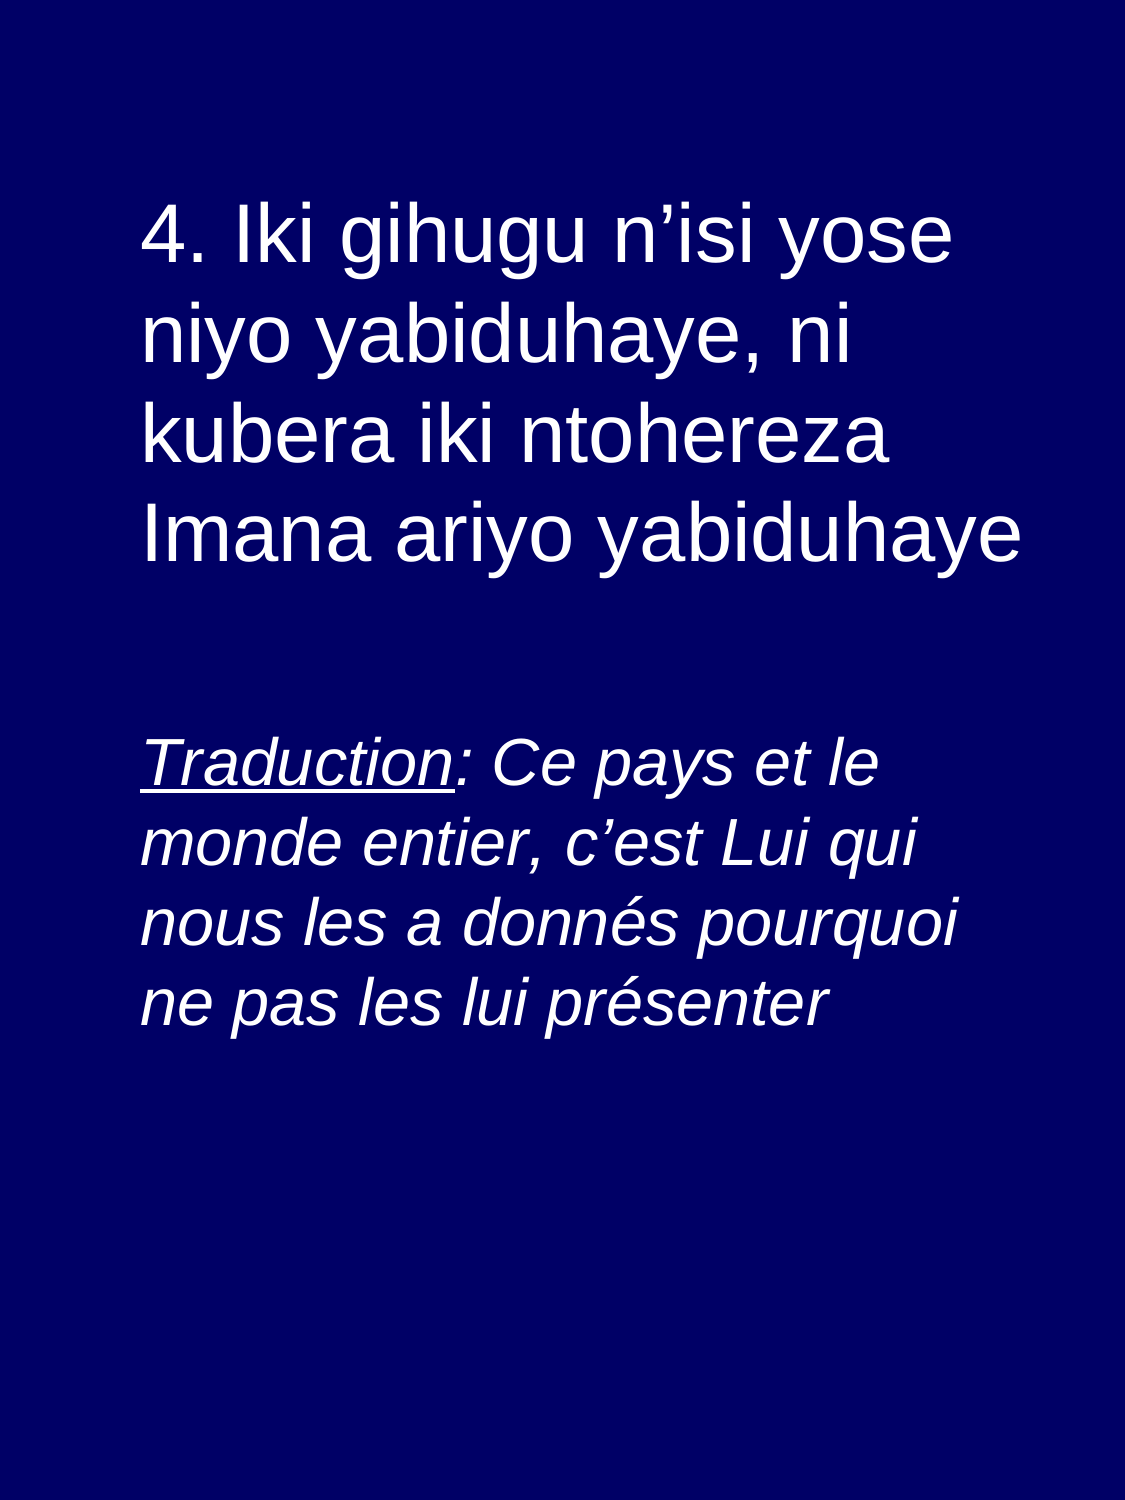

4. Iki gihugu n’isi yose niyo yabiduhaye, ni kubera iki ntohereza Imana ariyo yabiduhaye
Traduction: Ce pays et le monde entier, c’est Lui qui nous les a donnés pourquoi ne pas les lui présenter